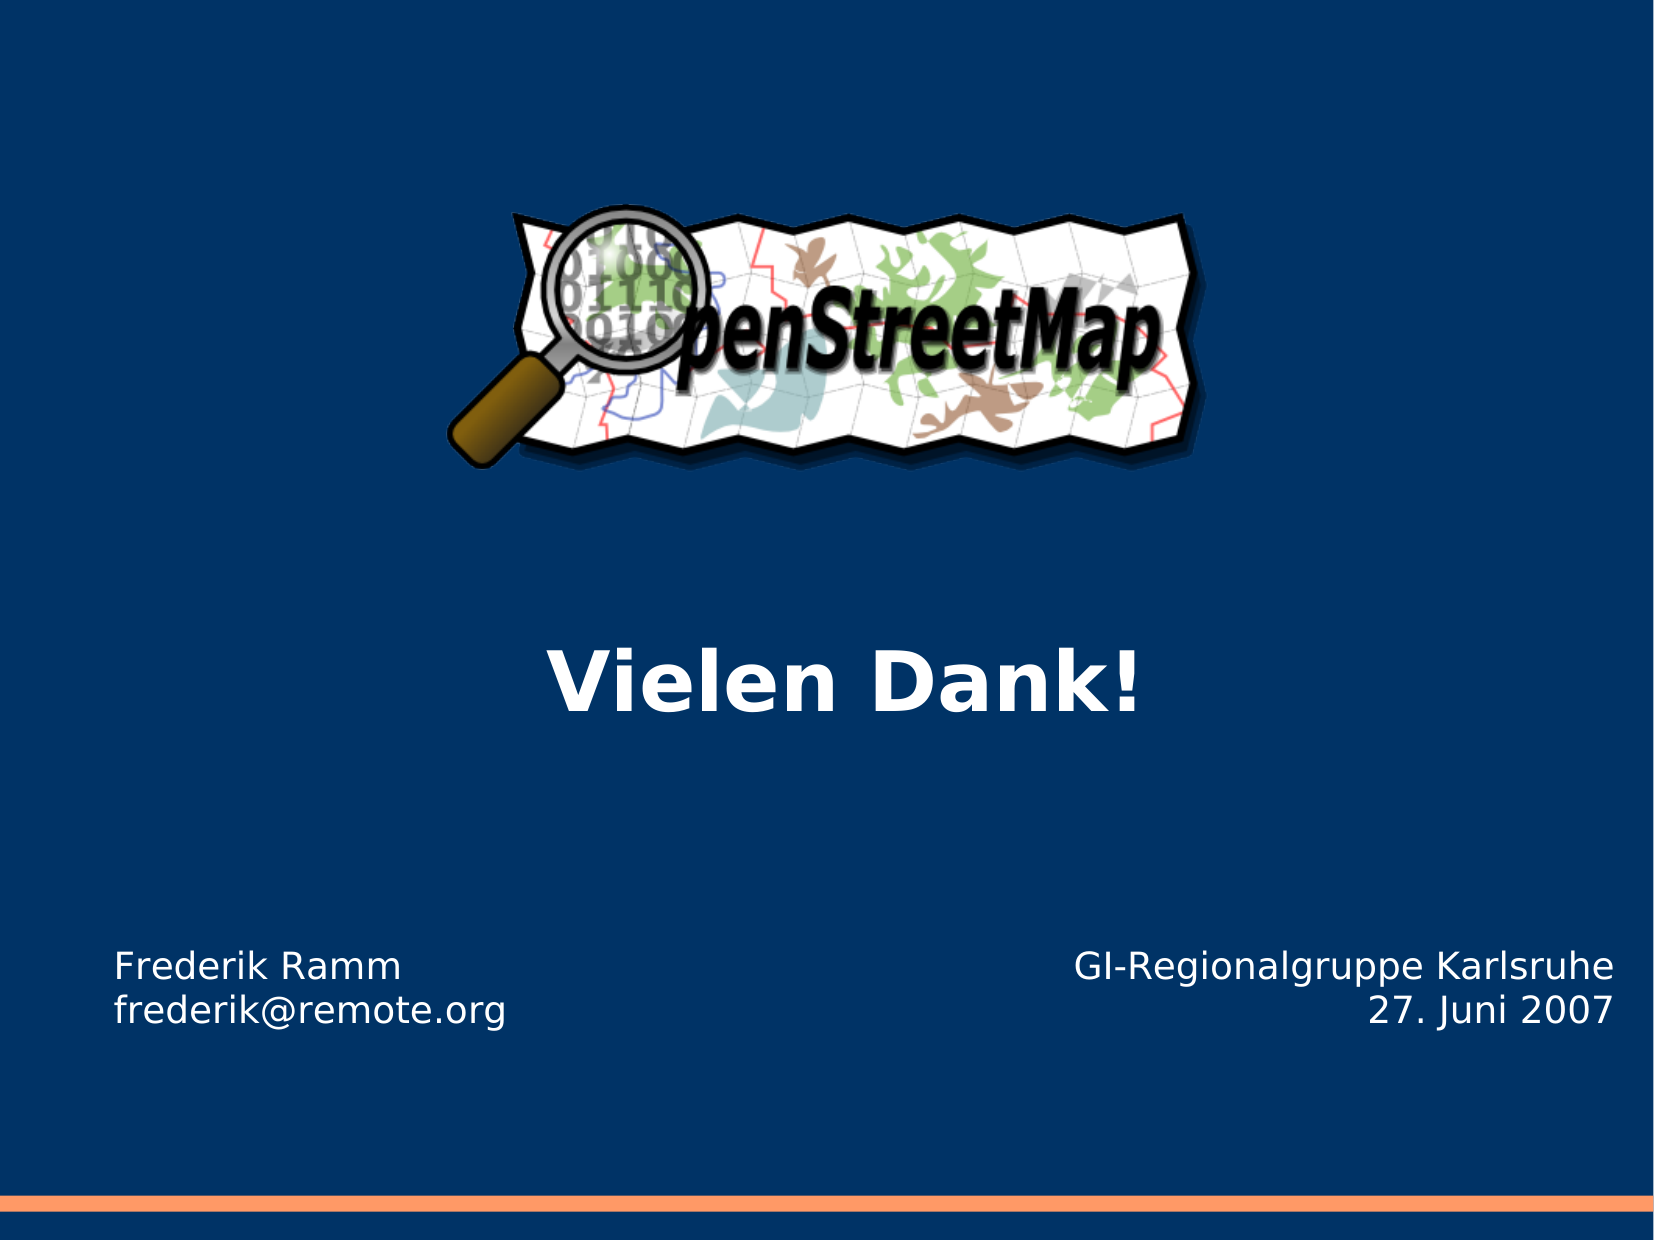

Vielen Dank!
Frederik Ramm
frederik@remote.org
GI-Regionalgruppe Karlsruhe
27. Juni 2007